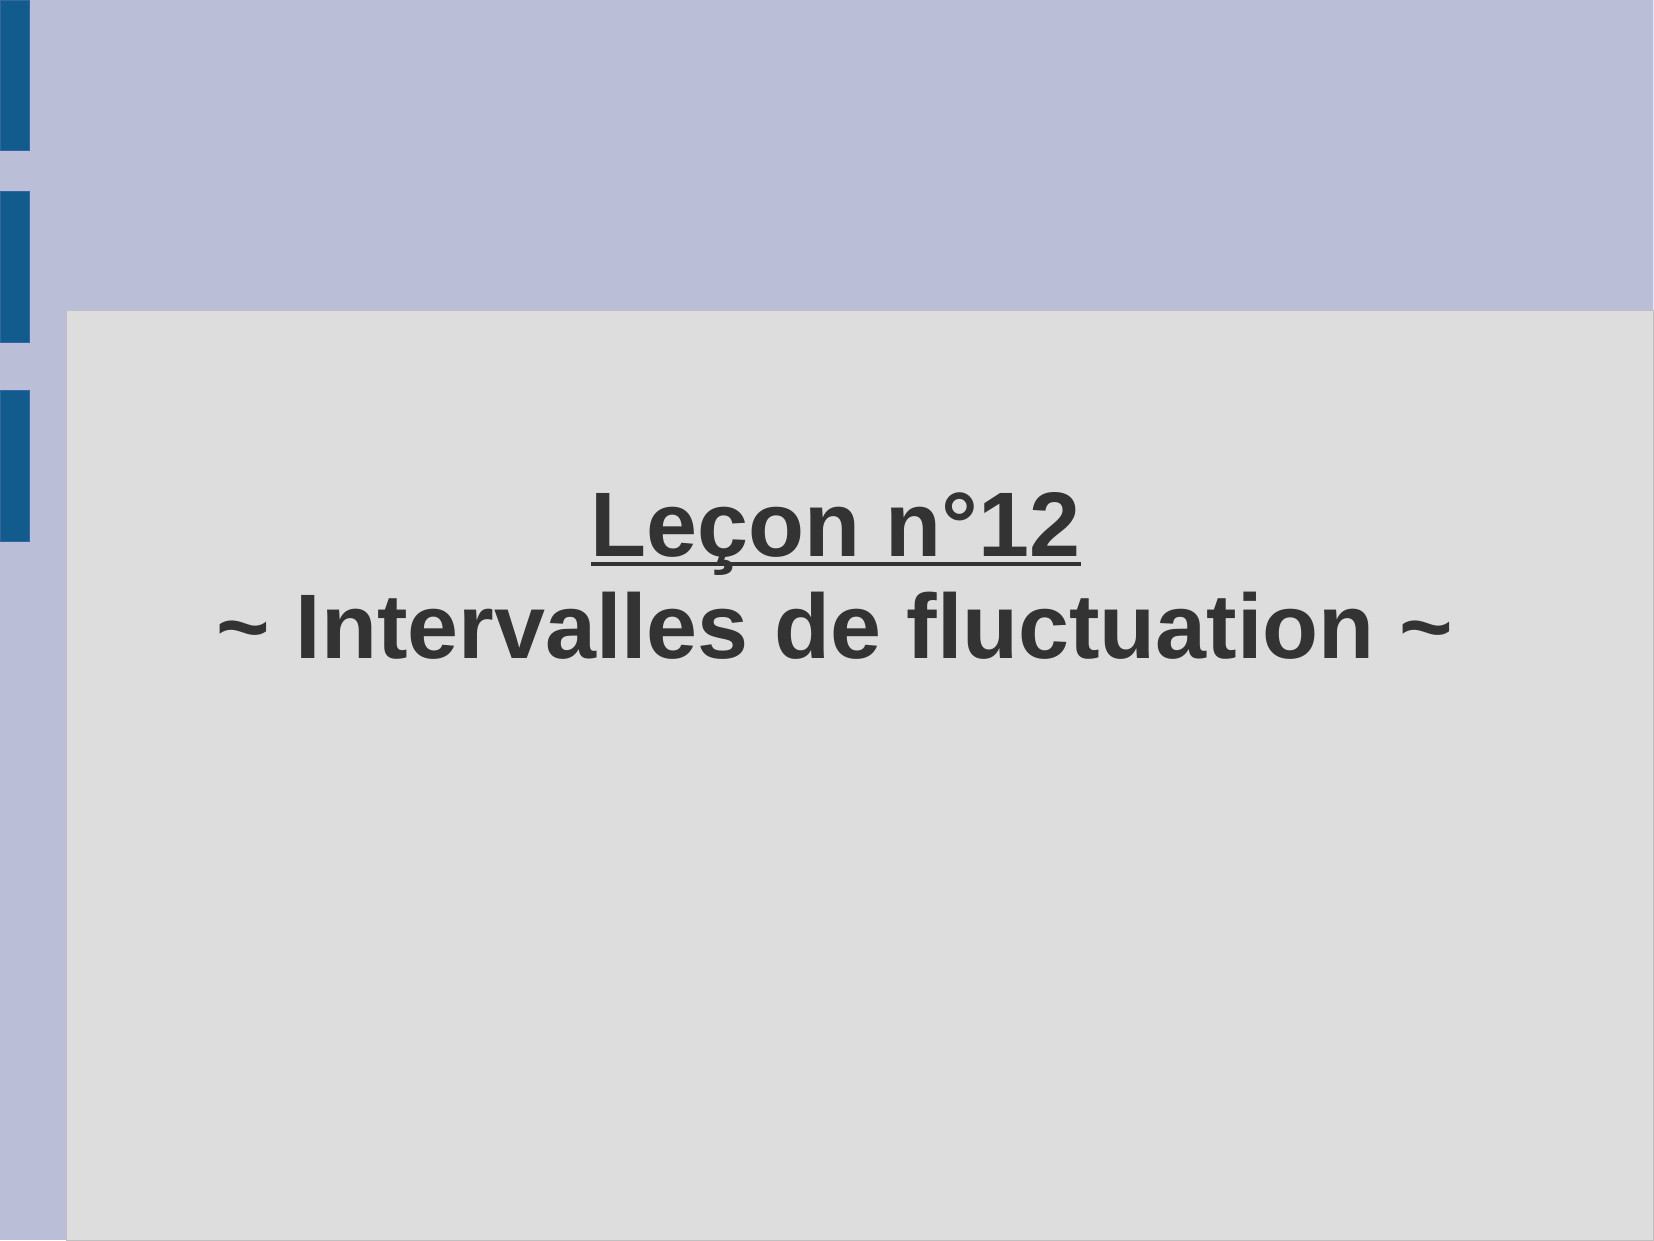

# Leçon n°12 ~ Intervalles de fluctuation ~